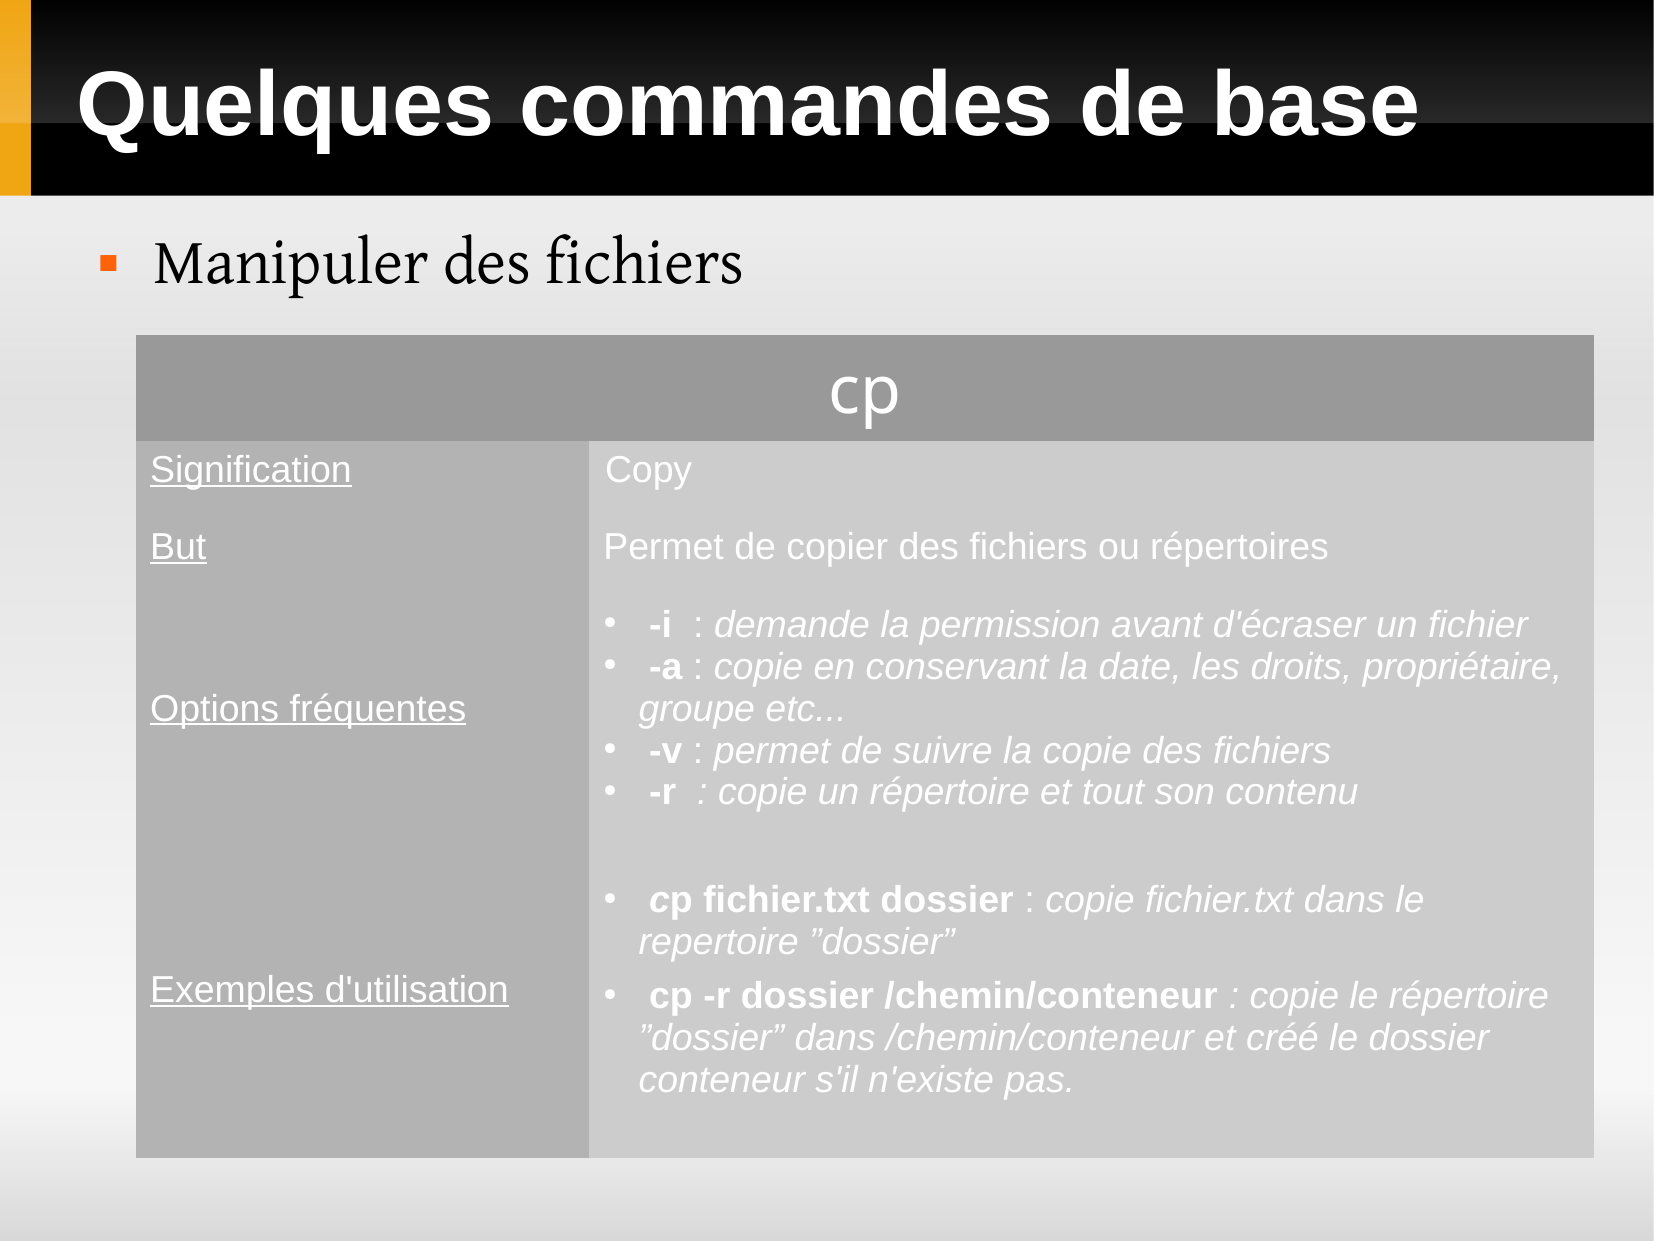

# Quelques commandes de base
Manipuler des fichiers
| cp | |
| --- | --- |
| Signification | Copy |
| But | Permet de copier des fichiers ou répertoires |
| Options fréquentes | -i : demande la permission avant d'écraser un fichier -a : copie en conservant la date, les droits, propriétaire, groupe etc... -v : permet de suivre la copie des fichiers -r : copie un répertoire et tout son contenu |
| Exemples d'utilisation | cp fichier.txt dossier : copie fichier.txt dans le repertoire ”dossier” cp -r dossier /chemin/conteneur : copie le répertoire ”dossier” dans /chemin/conteneur et créé le dossier conteneur s'il n'existe pas. |